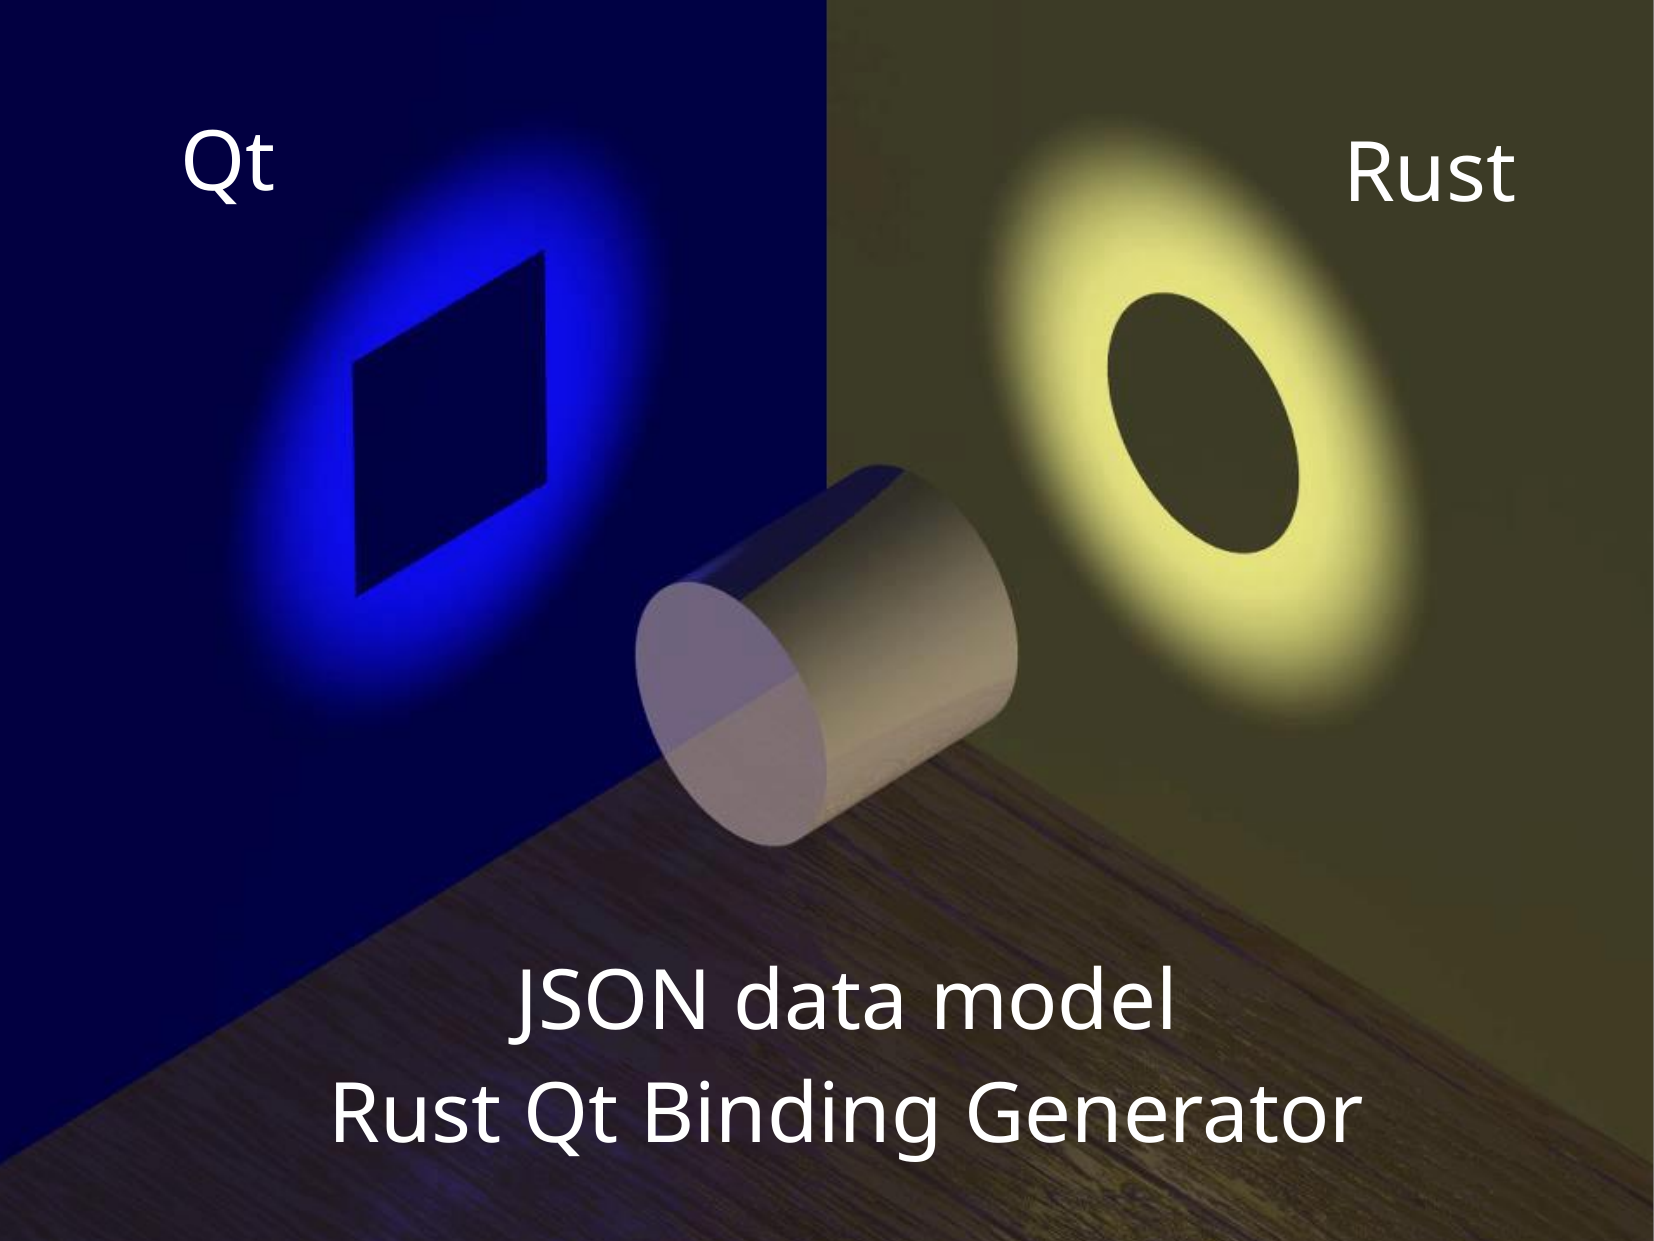

Qt
Rust
JSON data model
Rust Qt Binding Generator